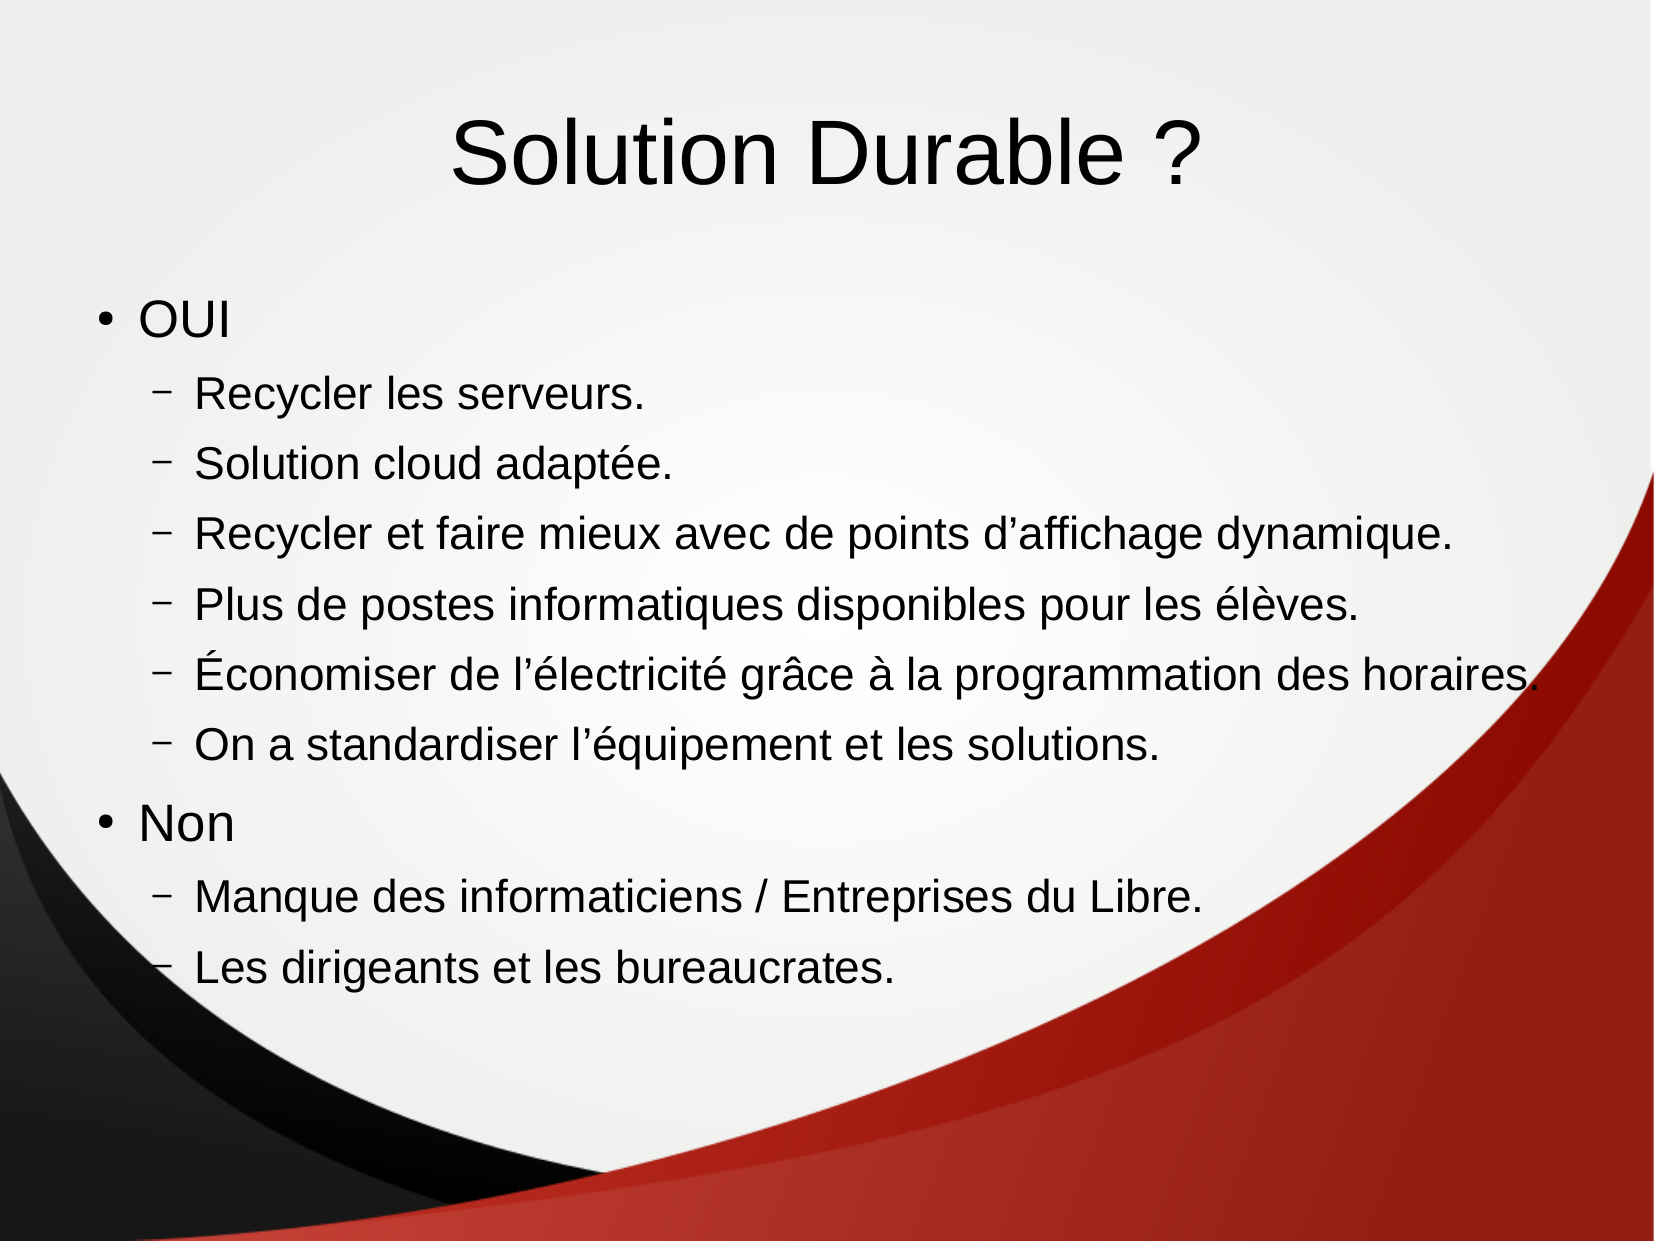

# Solution Durable ?
OUI
Recycler les serveurs.
Solution cloud adaptée.
Recycler et faire mieux avec de points d’affichage dynamique.
Plus de postes informatiques disponibles pour les élèves.
Économiser de l’électricité grâce à la programmation des horaires.
On a standardiser l’équipement et les solutions.
Non
Manque des informaticiens / Entreprises du Libre.
Les dirigeants et les bureaucrates.